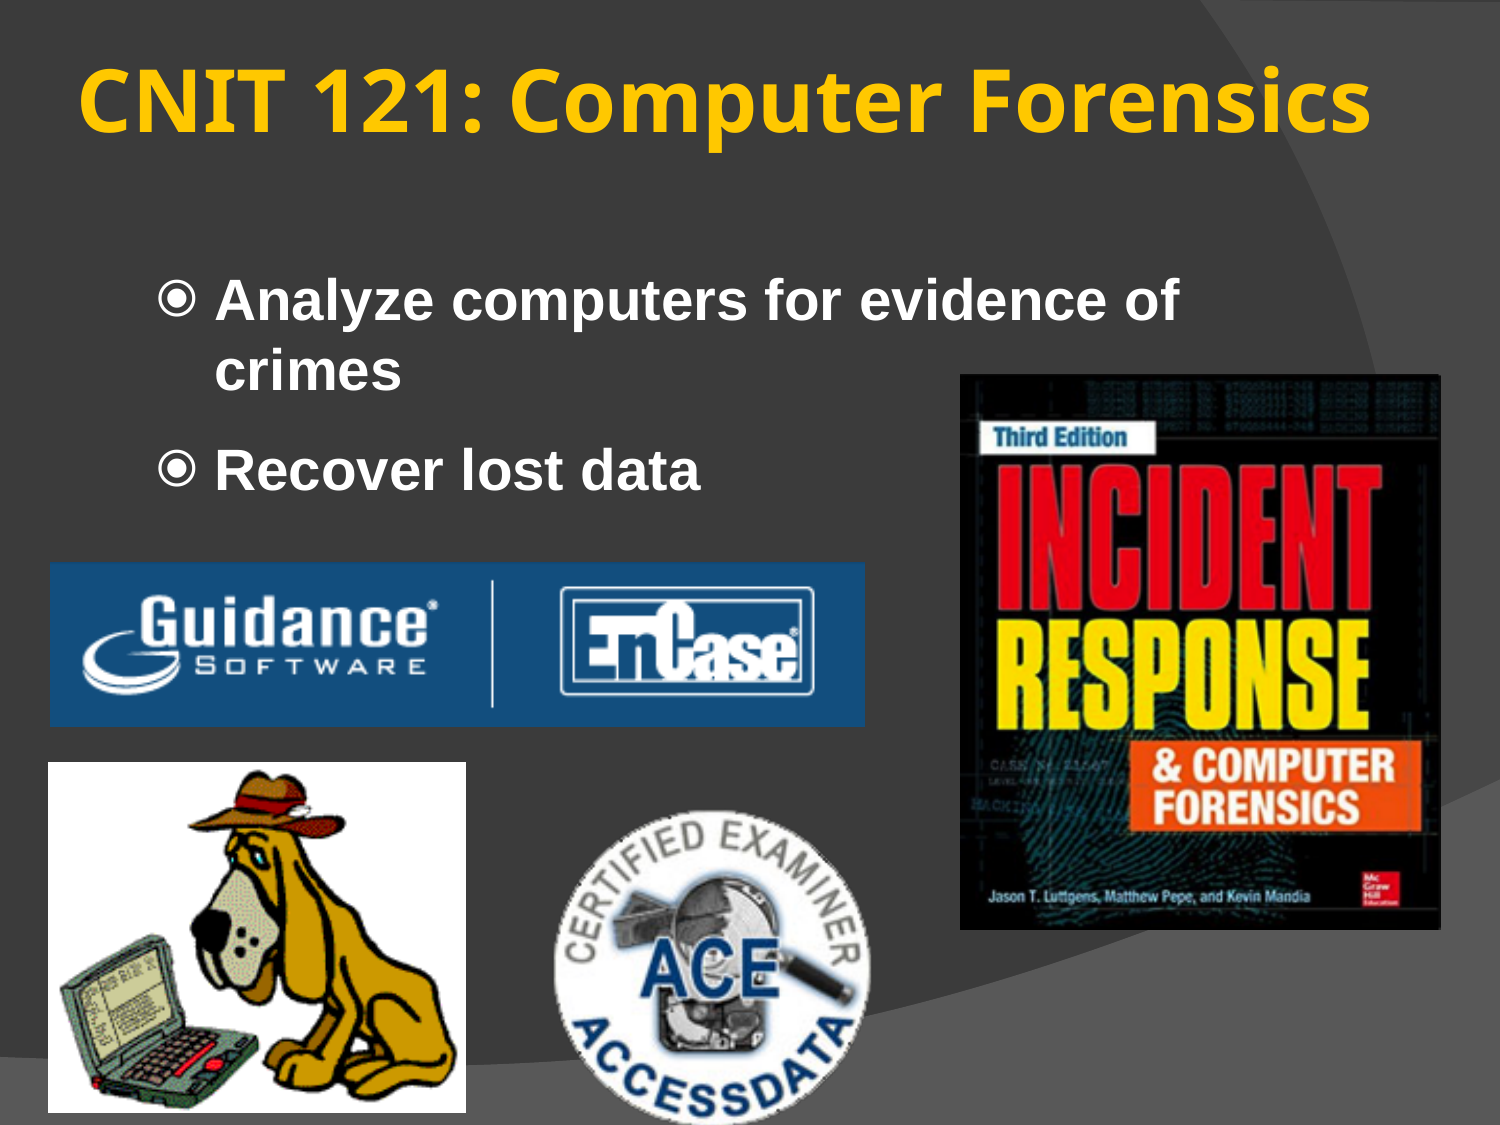

# CNIT 121: Computer Forensics
Analyze computers for evidence of crimes
Recover lost data